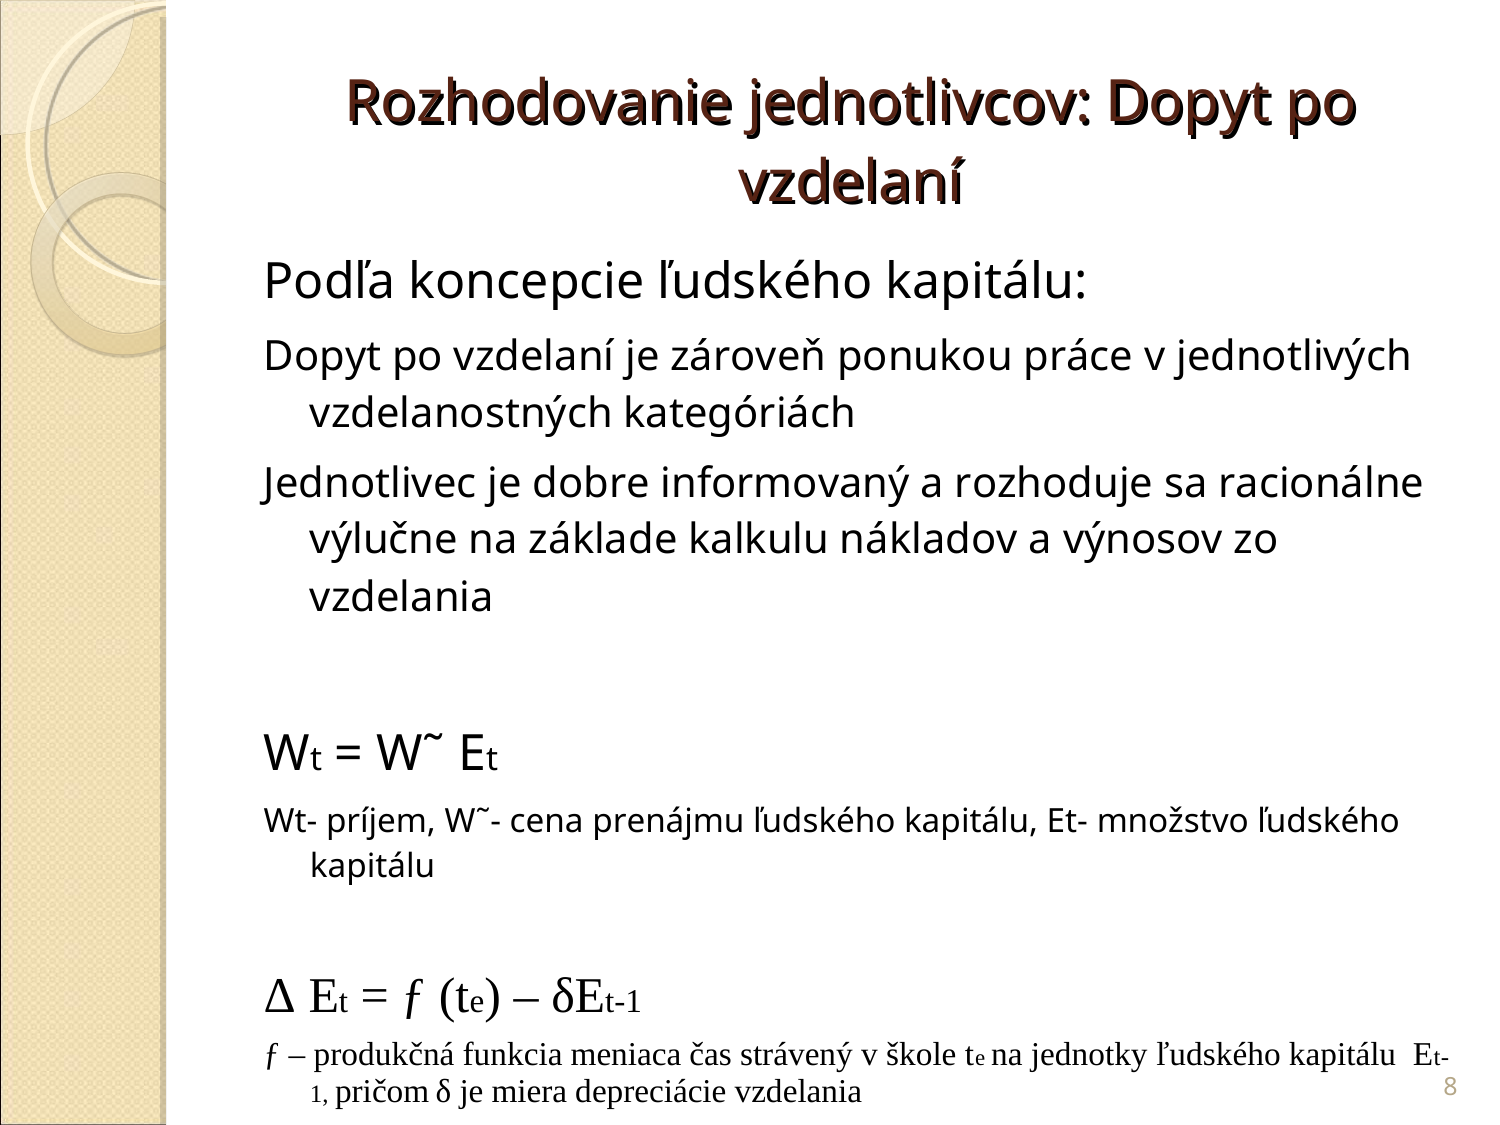

# Rozhodovanie jednotlivcov: Dopyt po vzdelaní
Podľa koncepcie ľudského kapitálu:
Dopyt po vzdelaní je zároveň ponukou práce v jednotlivých vzdelanostných kategóriách
Jednotlivec je dobre informovaný a rozhoduje sa racionálne výlučne na základe kalkulu nákladov a výnosov zo vzdelania
Wt = W˜ Et
Wt- príjem, W˜- cena prenájmu ľudského kapitálu, Et- množstvo ľudského kapitálu
Δ Et = ƒ (te) – δEt-1
ƒ – produkčná funkcia meniaca čas strávený v škole te na jednotky ľudského kapitálu Et-1, pričom δ je miera depreciácie vzdelania